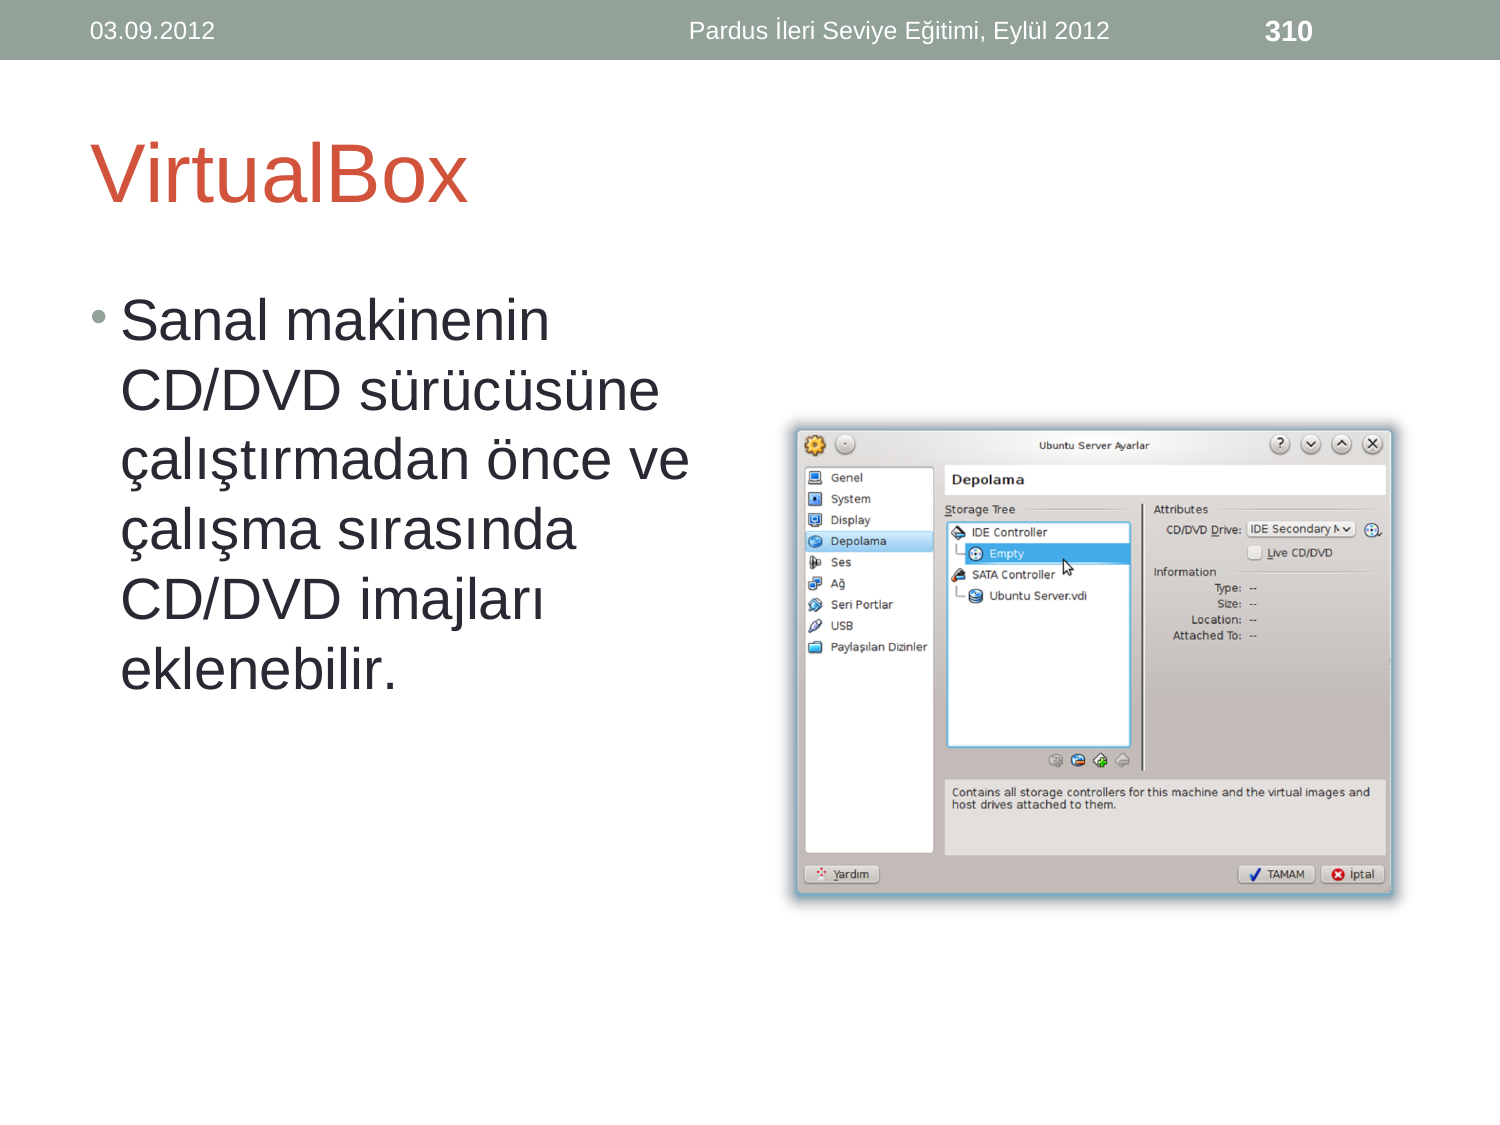

03.09.2012
Pardus İleri Seviye Eğitimi, Eylül 2012
# VirtualBox
Sanal makinenin CD/DVD sürücüsüne çalıştırmadan önce ve çalışma sırasında CD/DVD imajları eklenebilir.